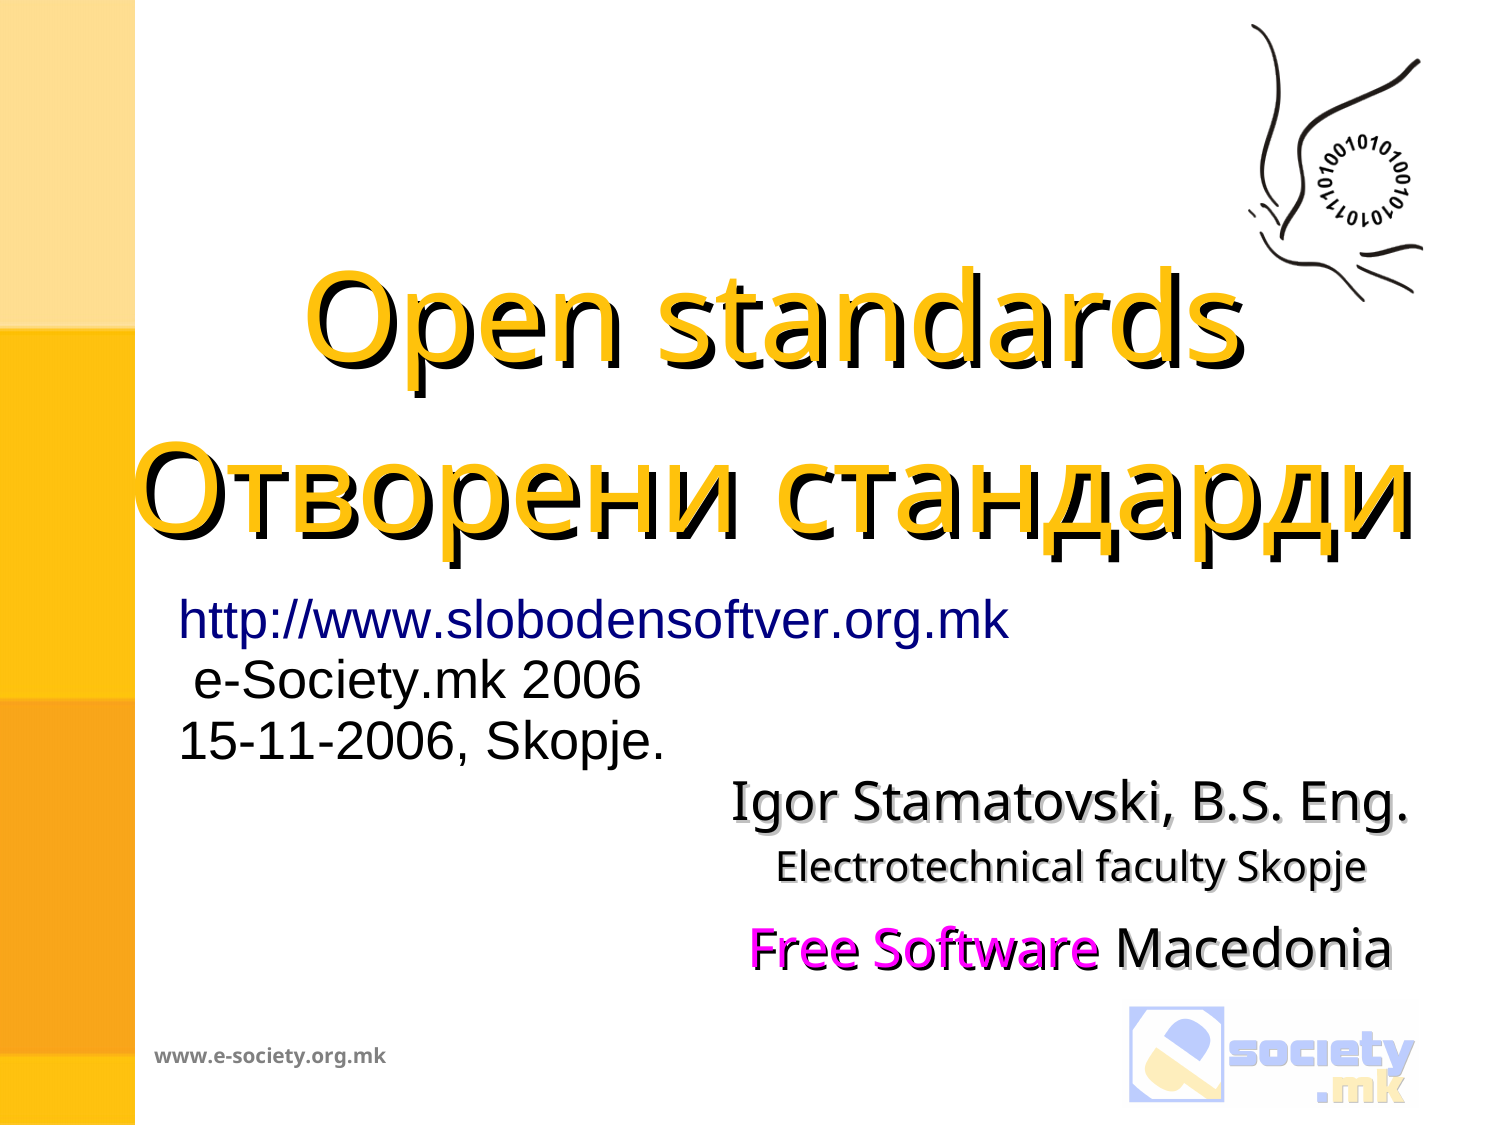

# Open standards Отворени стандарди
http://www.slobodensoftver.org.mk
 e-Society.mk 2006
15-11-2006, Skopje.
Igor Stamatovski, B.S. Eng. Electrotechnical faculty Skopje
Free Software Macedonia